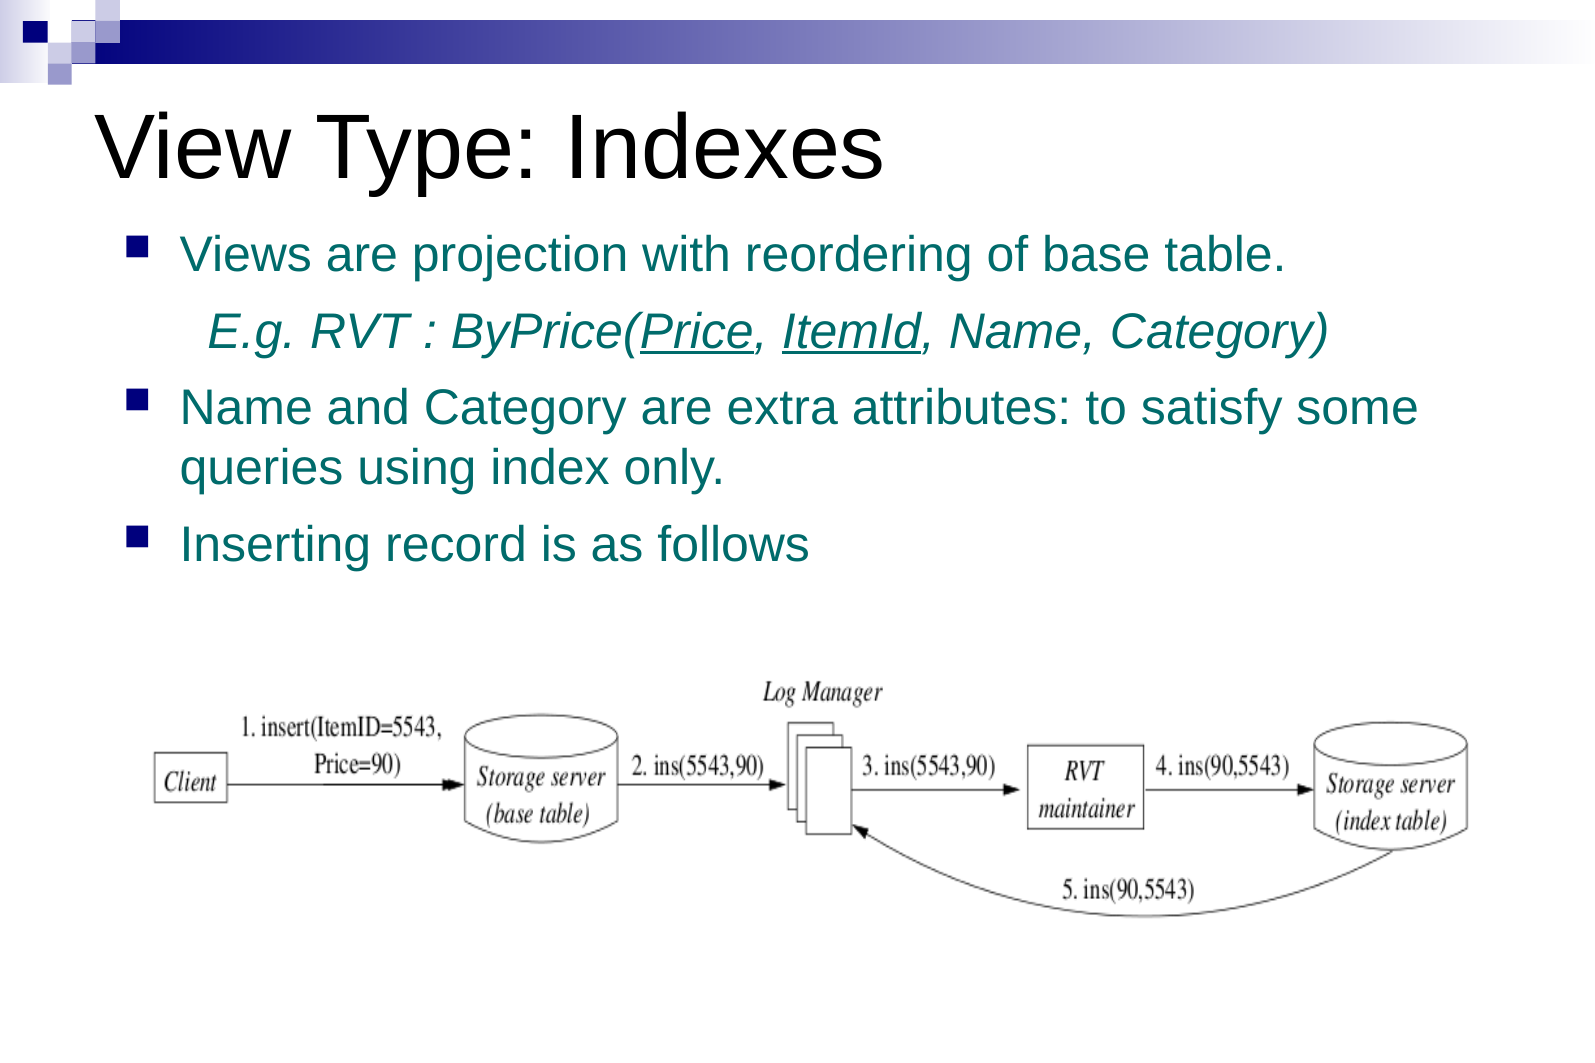

# View Type: Indexes
Views are projection with reordering of base table.
 E.g. RVT : ByPrice(Price, ItemId, Name, Category)
Name and Category are extra attributes: to satisfy some queries using index only.
Inserting record is as follows